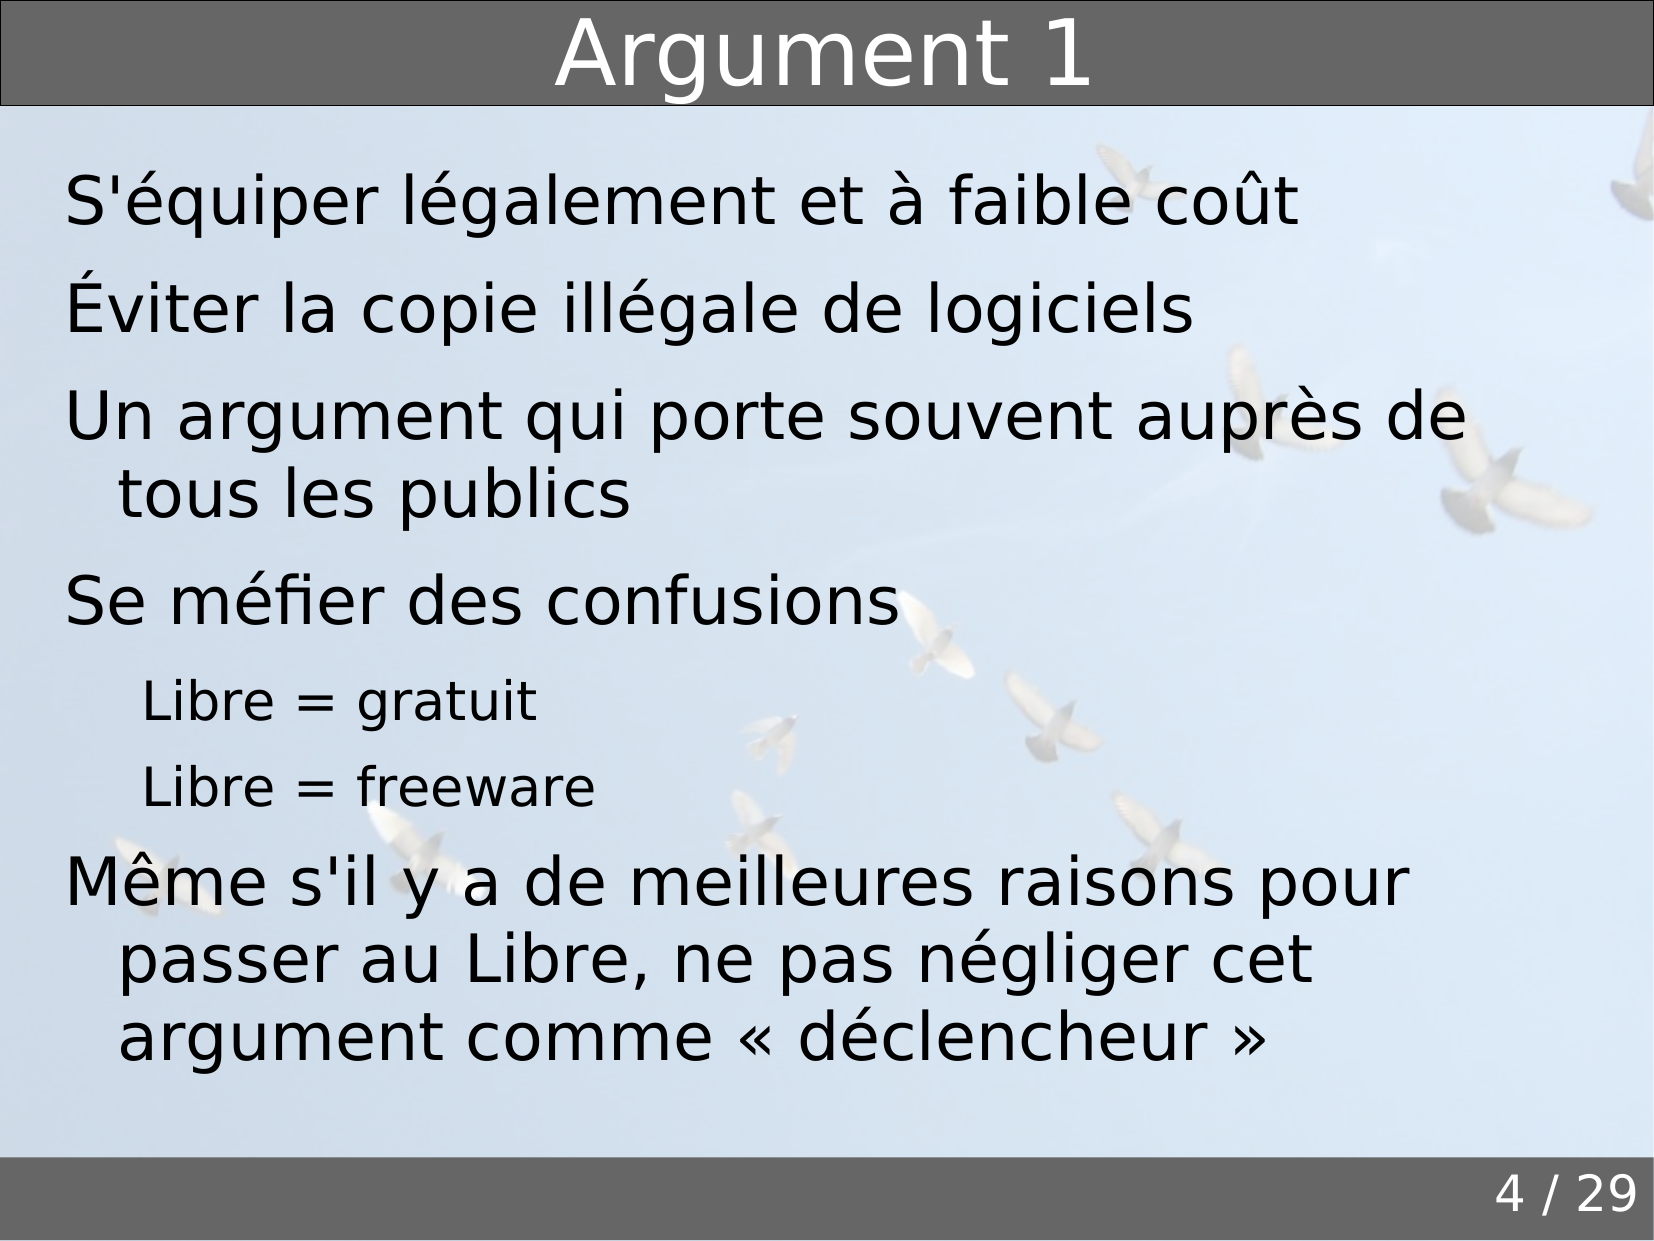

# Argument 1
S'équiper légalement et à faible coût
Éviter la copie illégale de logiciels
Un argument qui porte souvent auprès de tous les publics
Se méfier des confusions
Libre = gratuit
Libre = freeware
Même s'il y a de meilleures raisons pour passer au Libre, ne pas négliger cet argument comme « déclencheur »